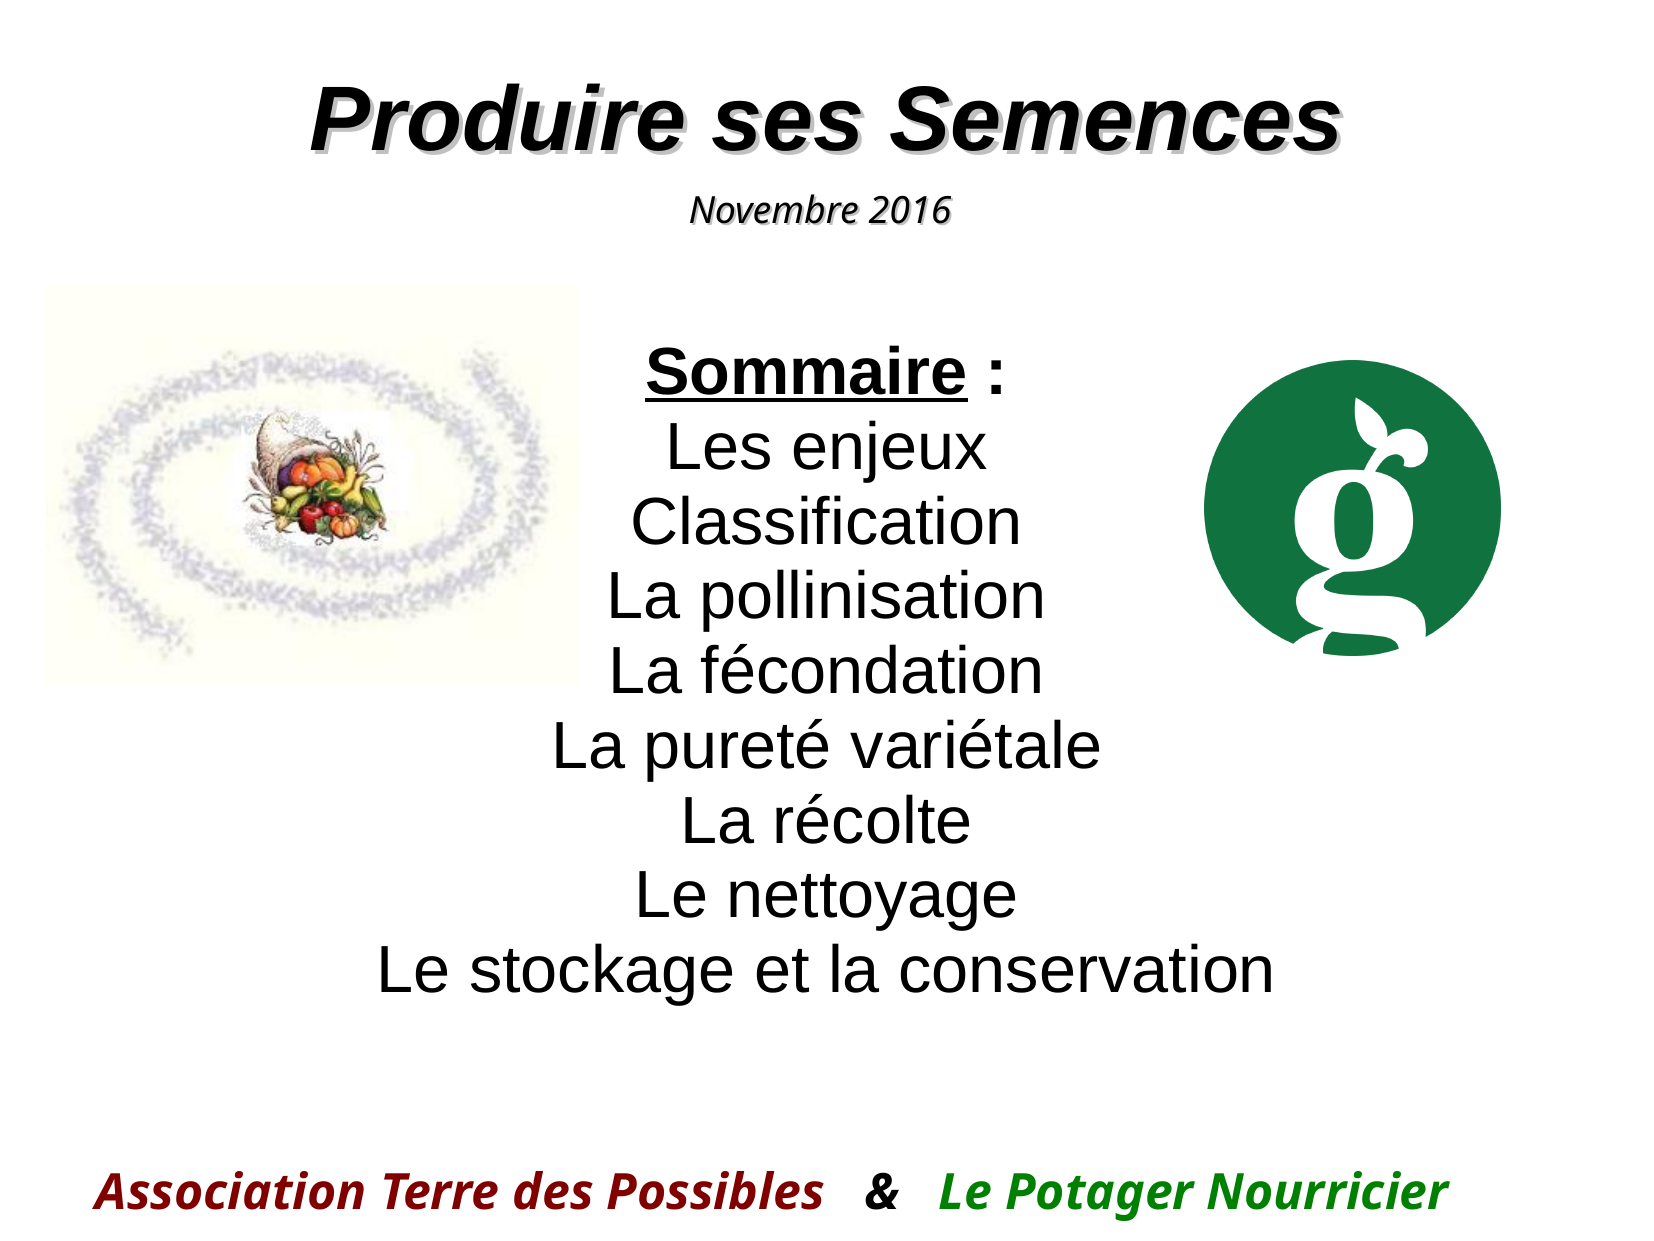

# Produire ses Semences Novembre 2016
Sommaire :
Les enjeux
Classification
La pollinisation
La fécondation
La pureté variétale
La récolte
Le nettoyage
Le stockage et la conservation
 Association Terre des Possibles & Le Potager Nourricier